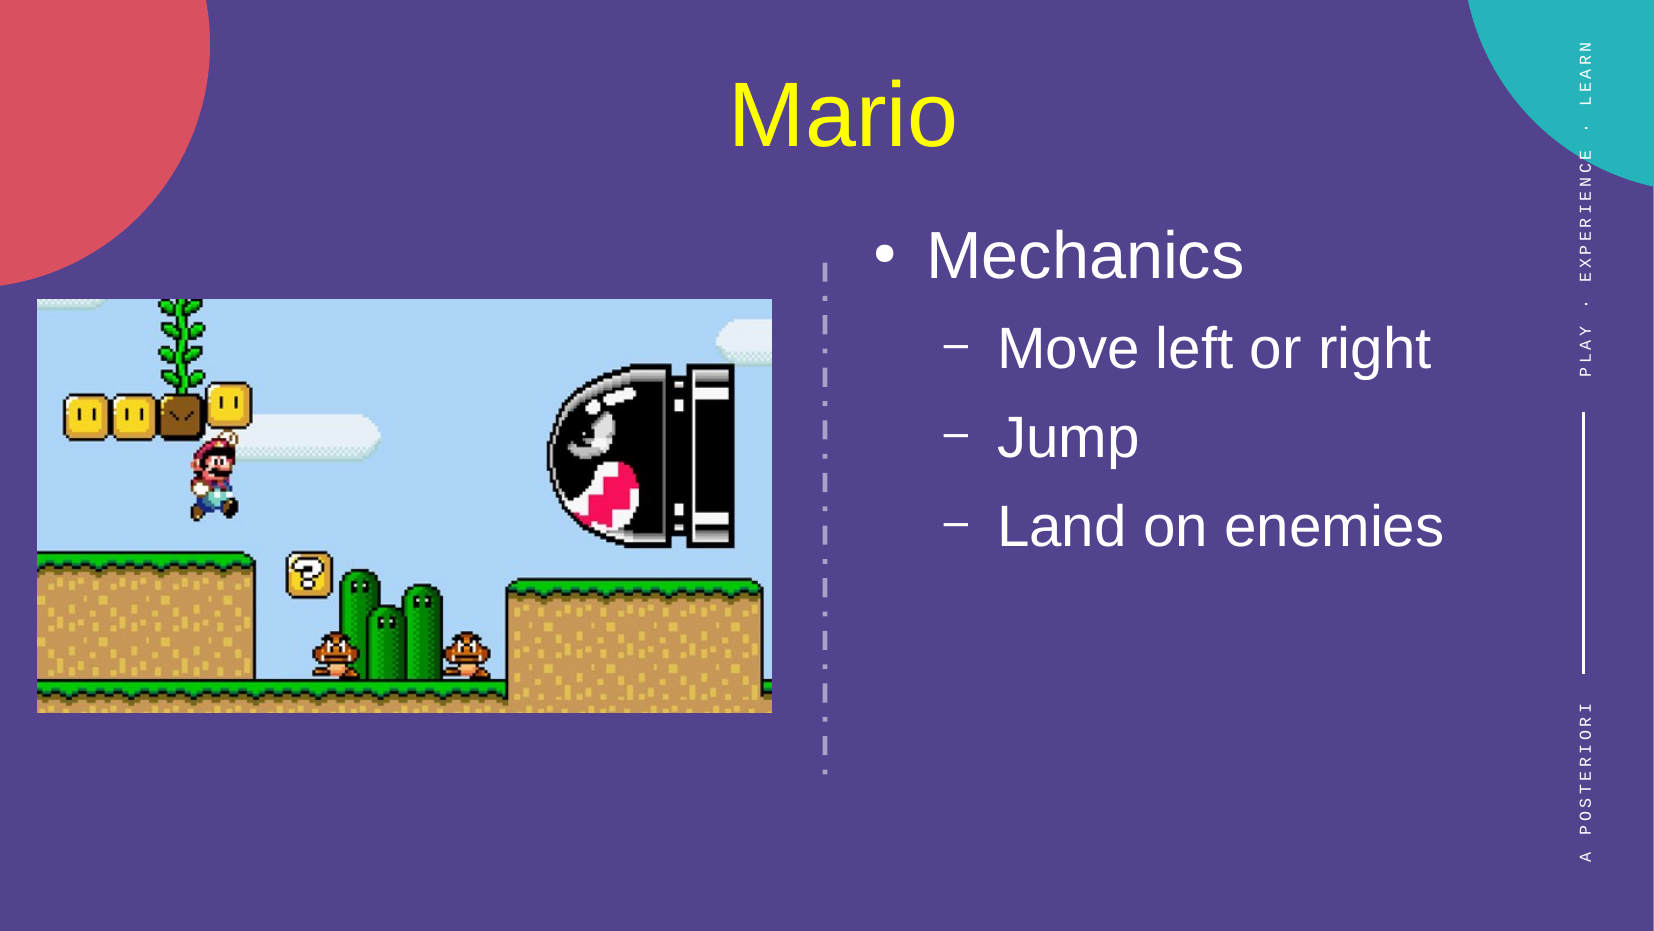

# Mario
Mechanics
Move left or right
Jump
Land on enemies